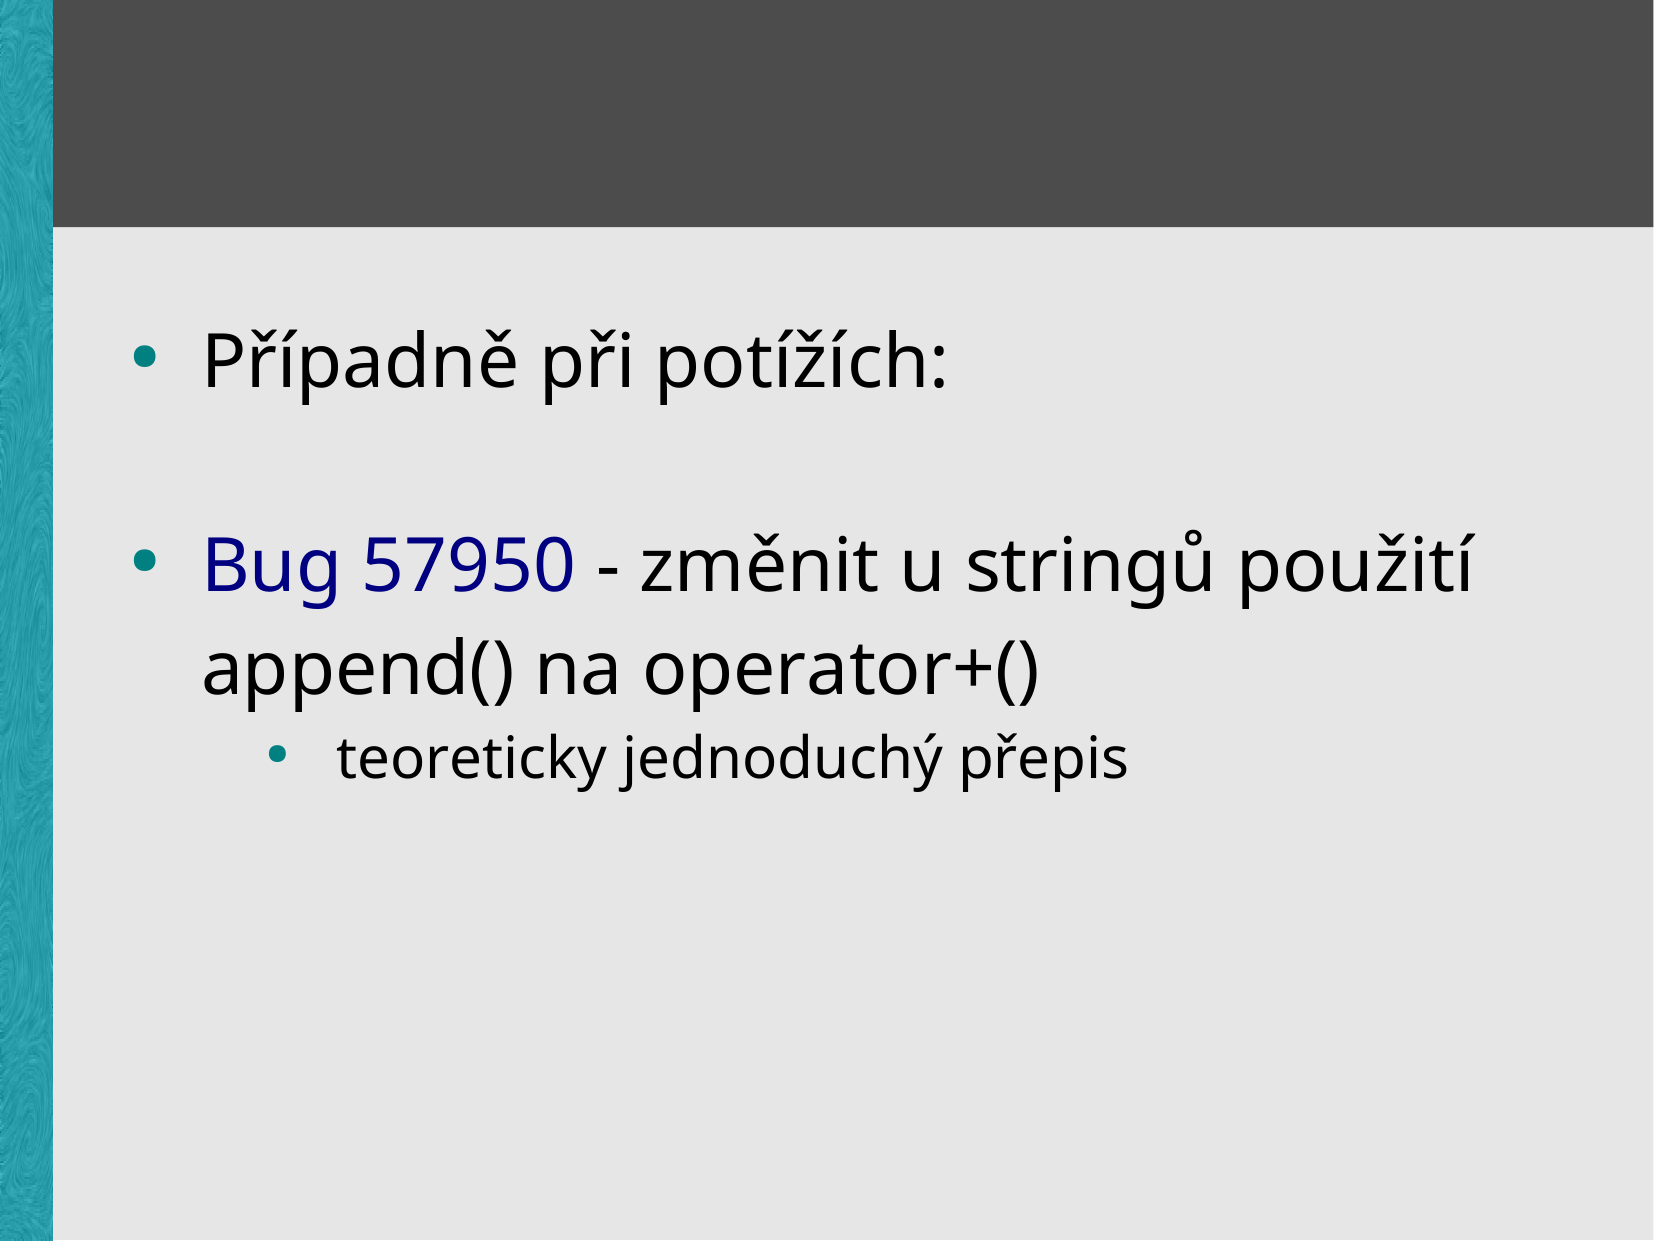

#
Případně při potížích:
Bug 57950 - změnit u stringů použití append() na operator+()
teoreticky jednoduchý přepis